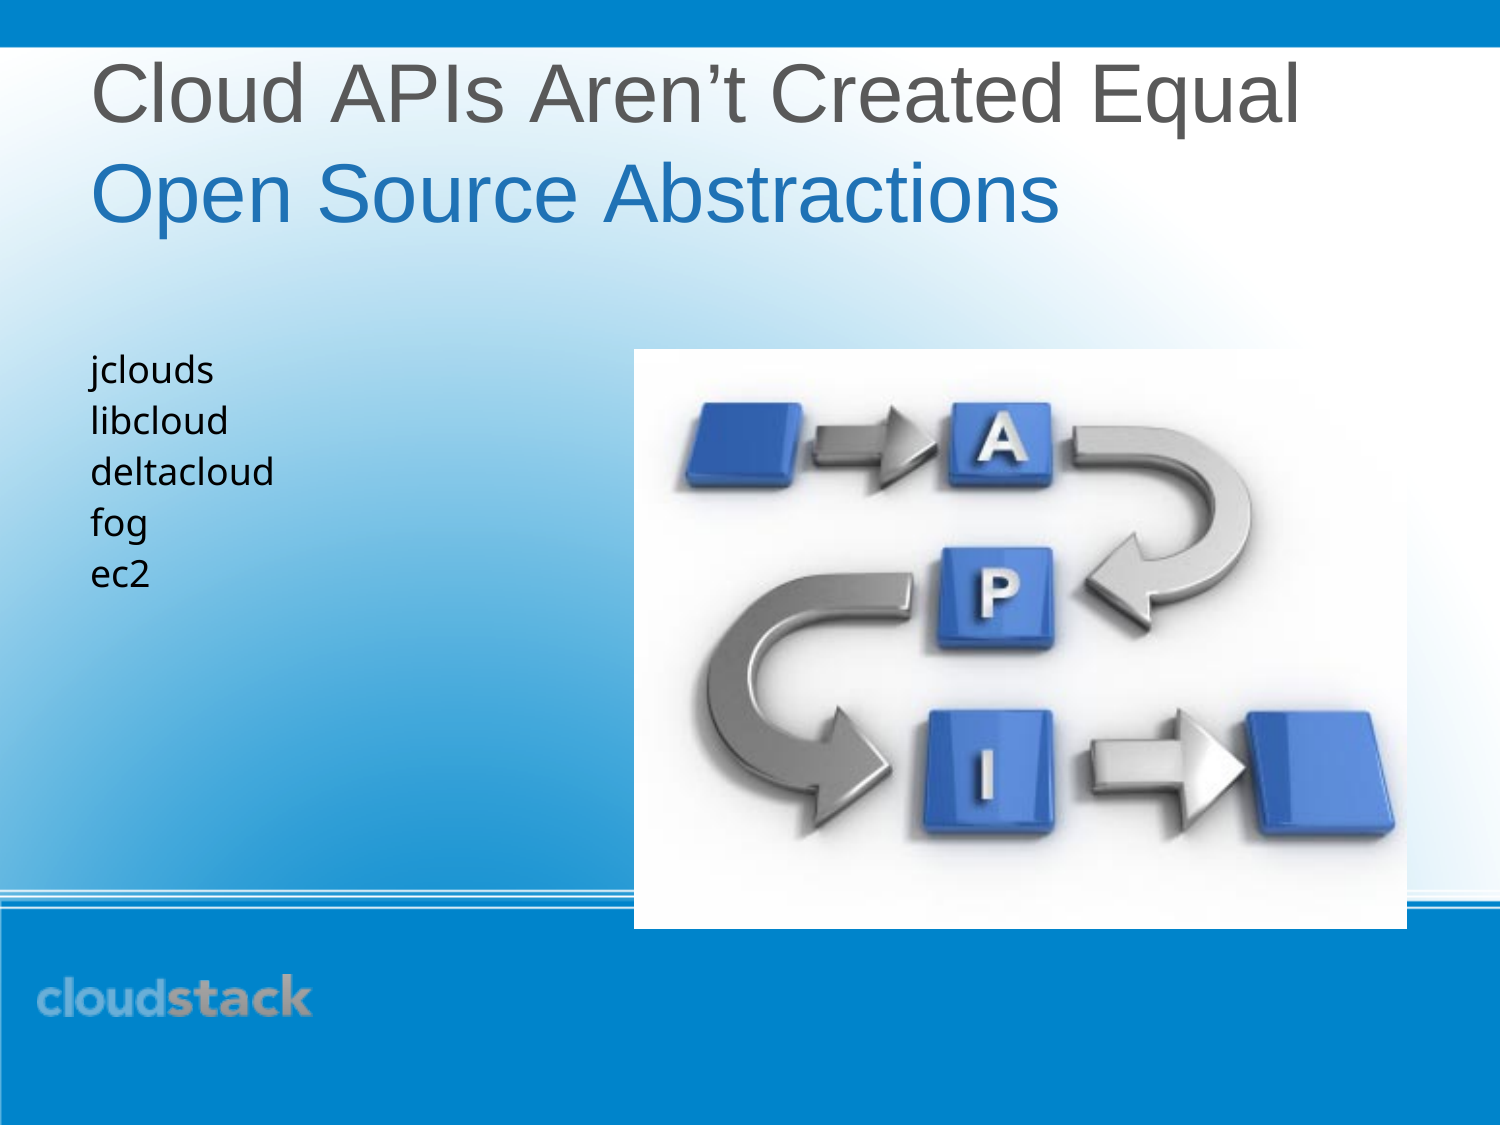

# Cloud APIs Aren’t Created Equal Open Source Abstractions
jclouds
libcloud
deltacloud
fog
ec2